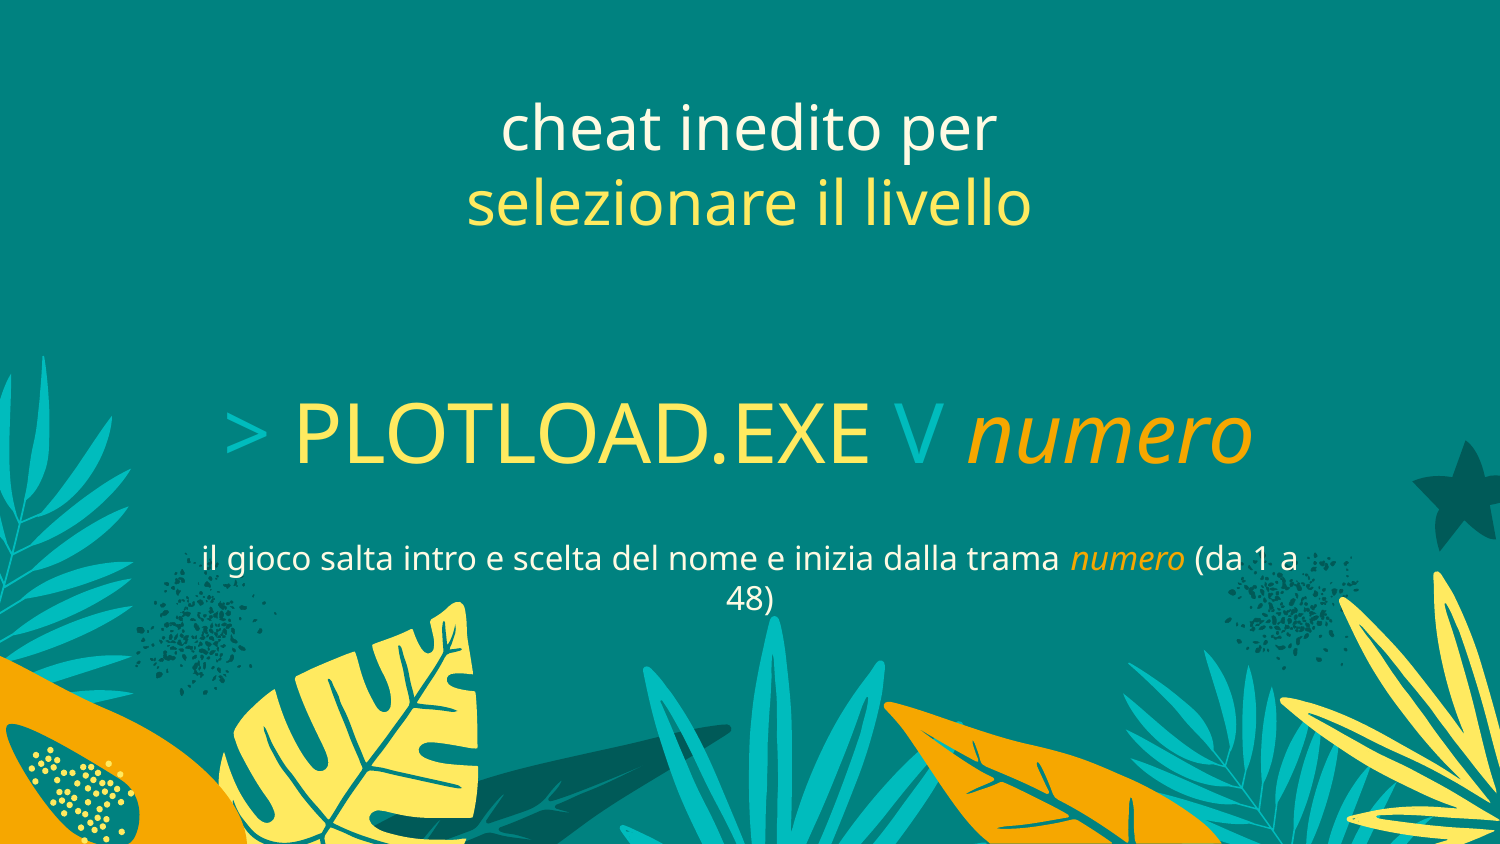

cheat inedito per
selezionare il livello
# > PLOTLOAD.EXE V numero
il gioco salta intro e scelta del nome e inizia dalla trama numero (da 1 a 48)